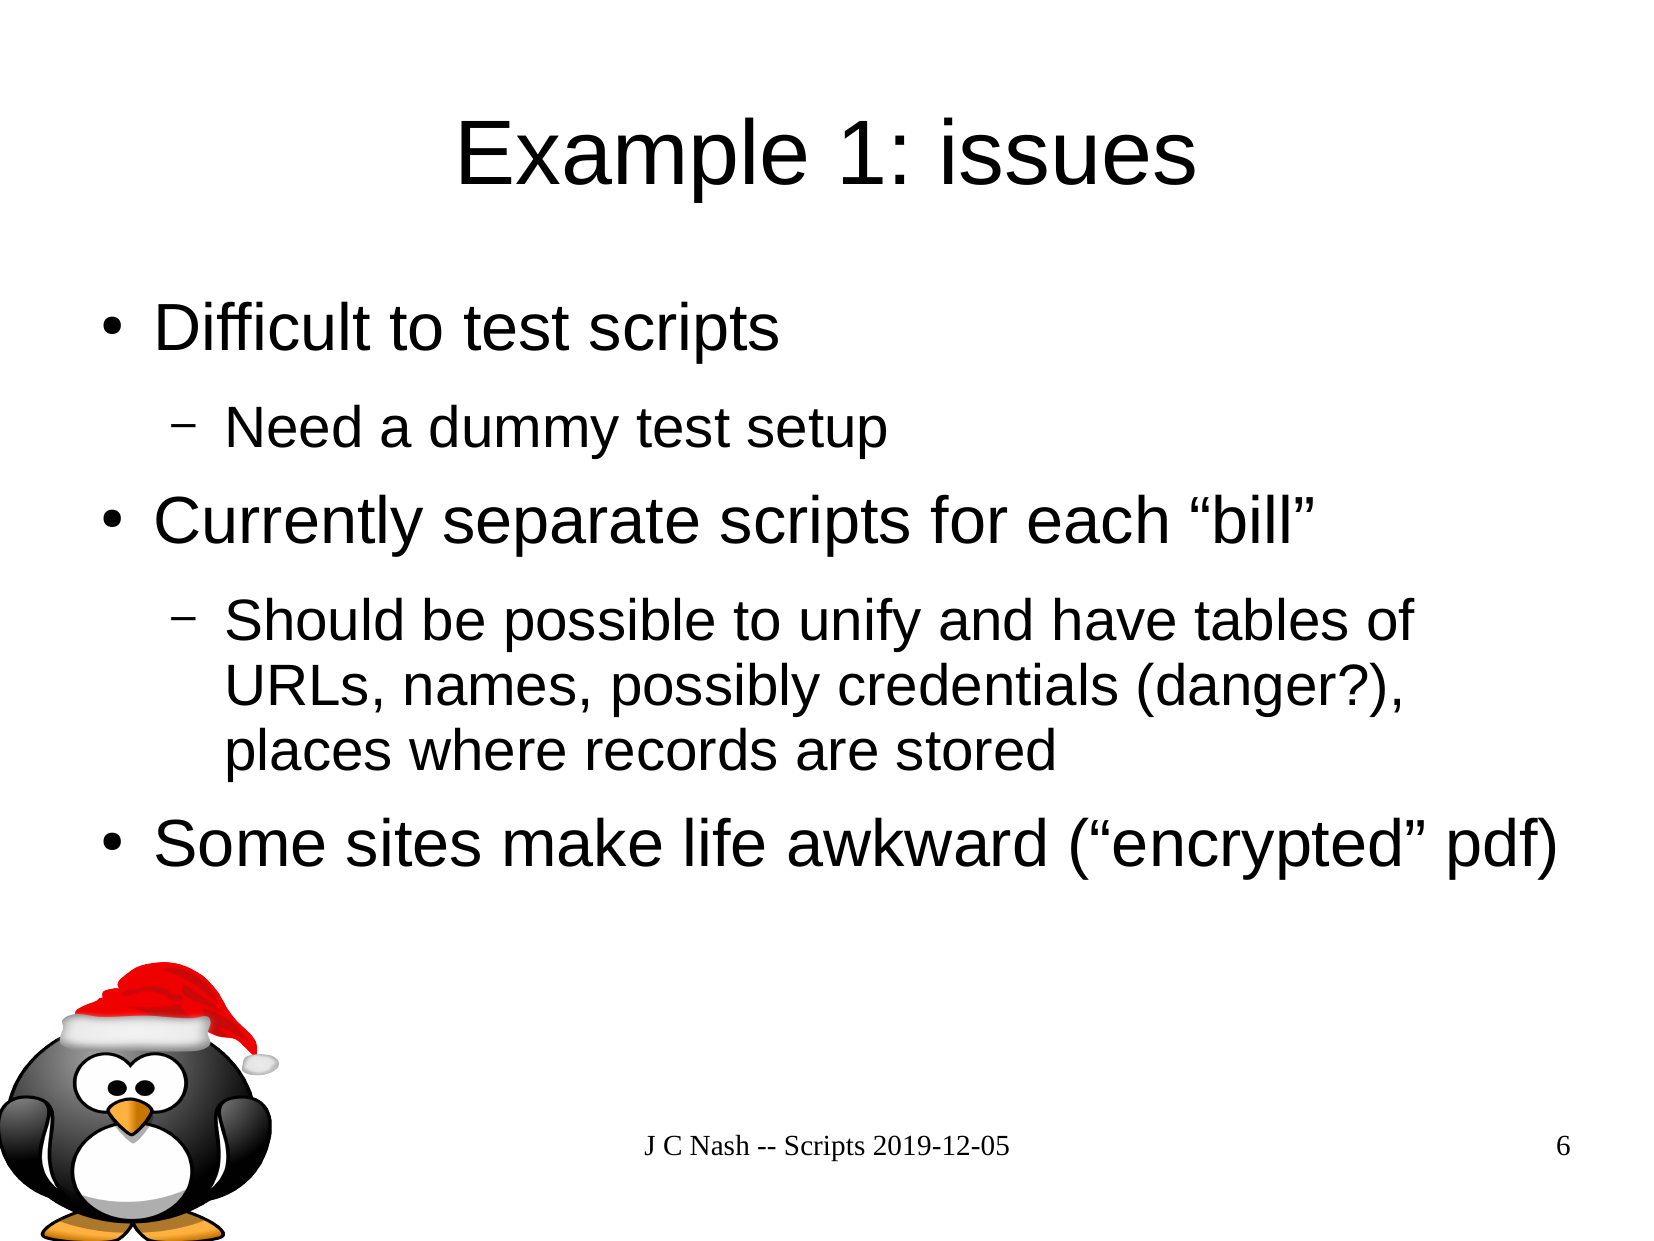

# Example 1: issues
Difficult to test scripts
Need a dummy test setup
Currently separate scripts for each “bill”
Should be possible to unify and have tables of URLs, names, possibly credentials (danger?), places where records are stored
Some sites make life awkward (“encrypted” pdf)
6